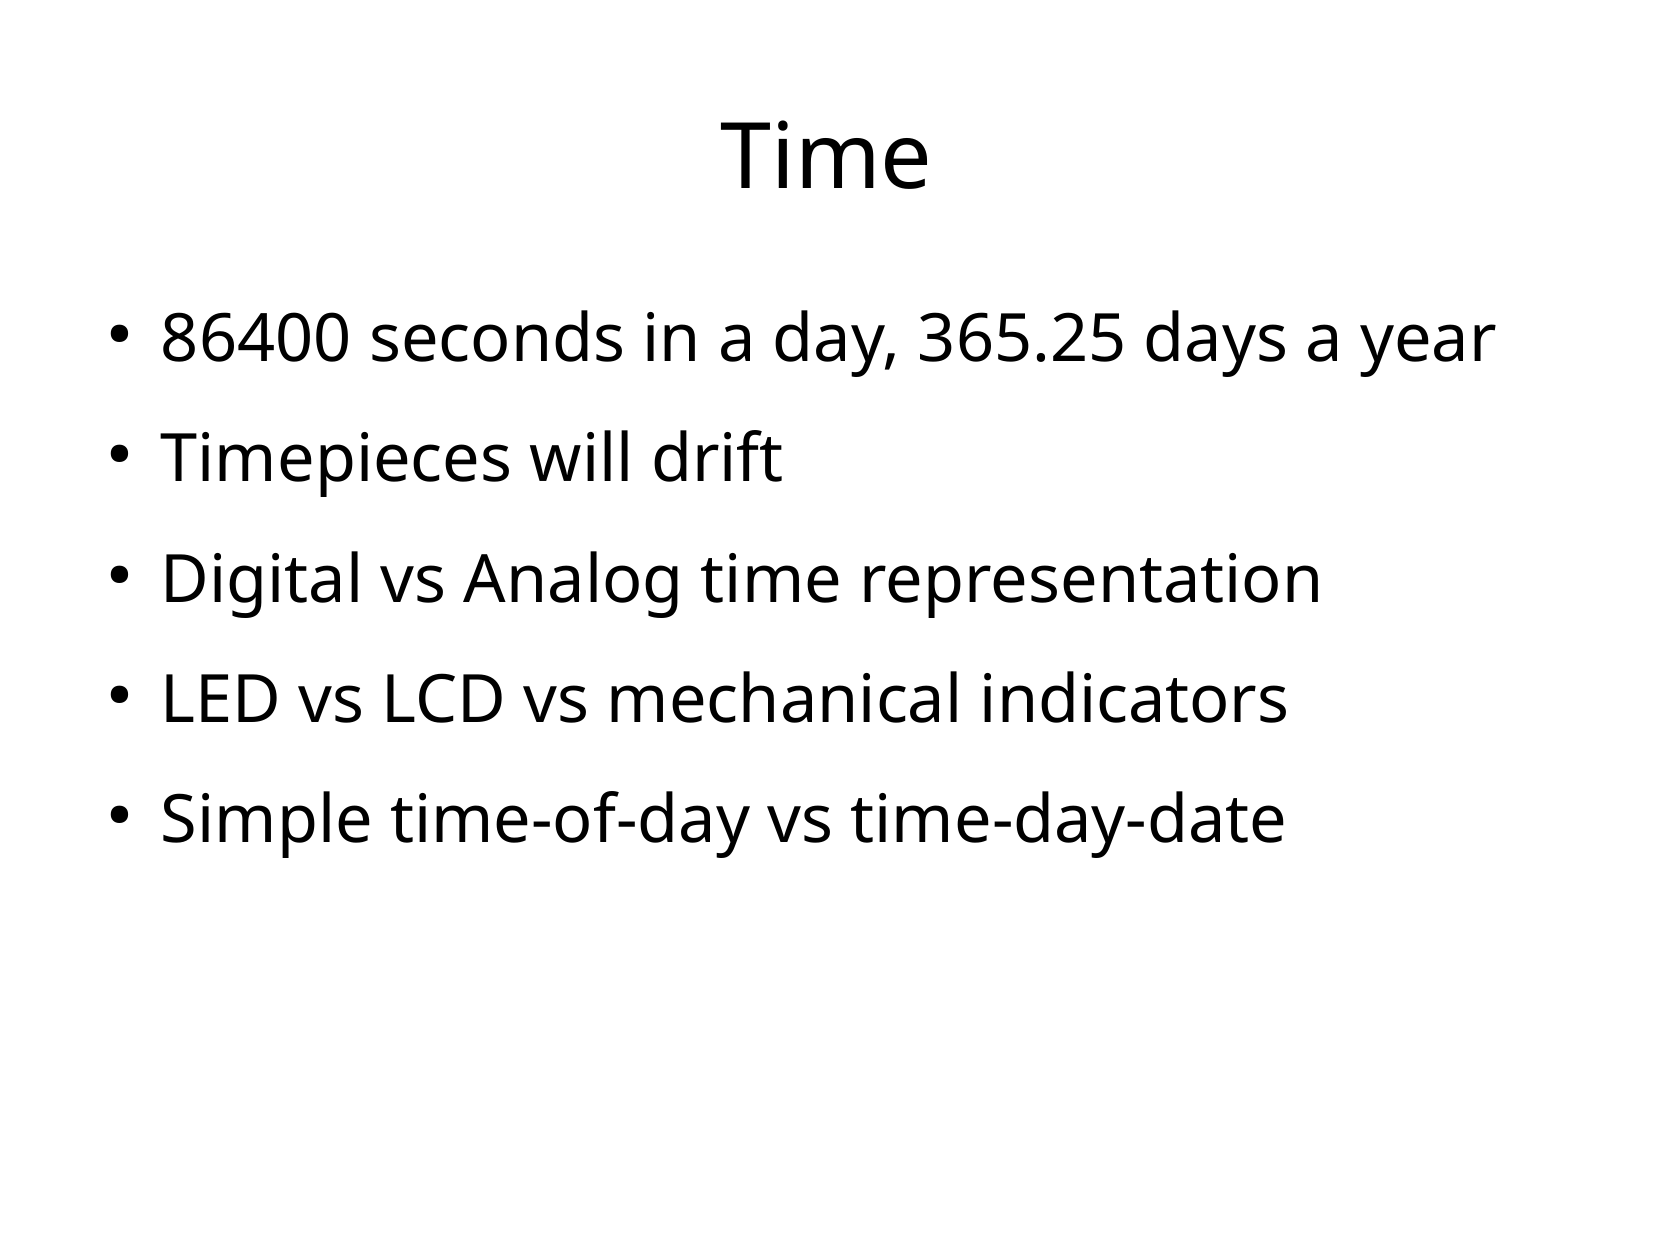

# Time
86400 seconds in a day, 365.25 days a year
Timepieces will drift
Digital vs Analog time representation
LED vs LCD vs mechanical indicators
Simple time-of-day vs time-day-date